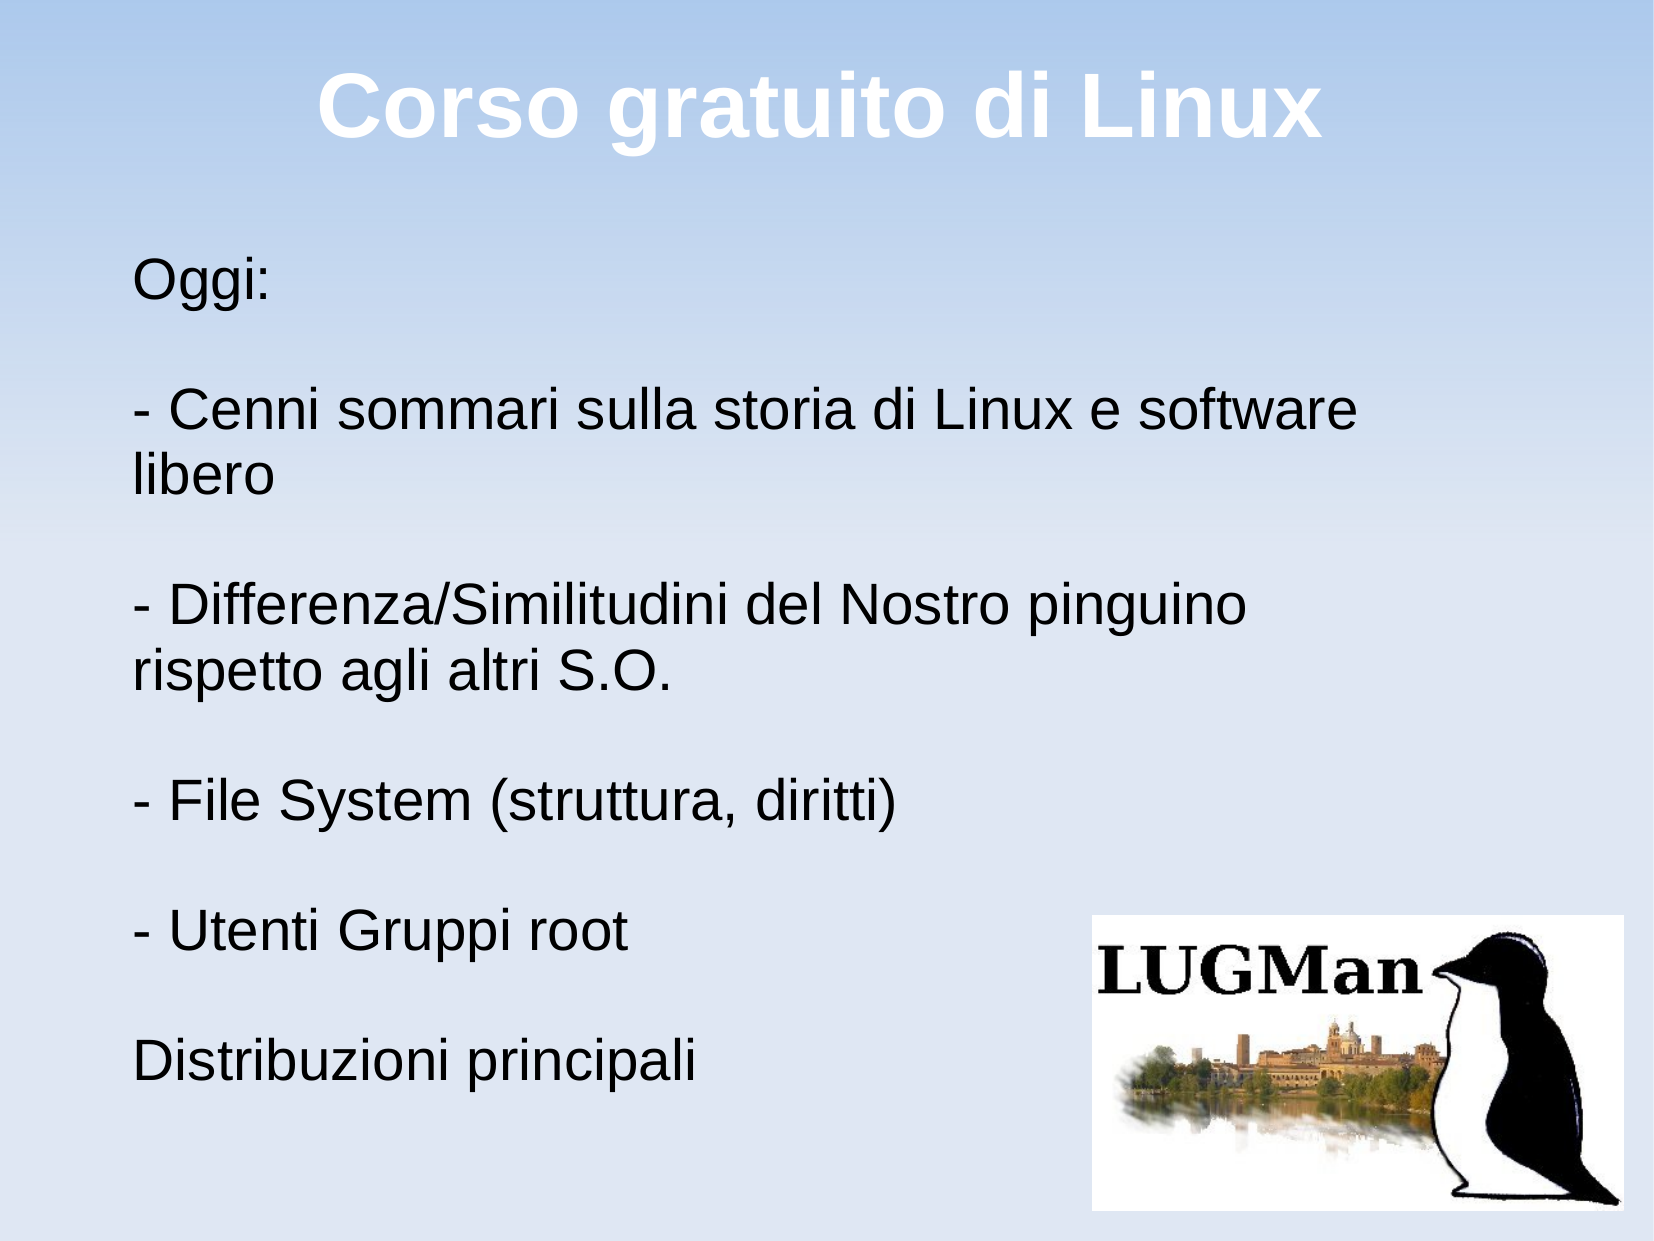

# Corso gratuito di Linux
Oggi:
- Cenni sommari sulla storia di Linux e software libero
- Differenza/Similitudini del Nostro pinguino rispetto agli altri S.O.
- File System (struttura, diritti)
- Utenti Gruppi root
Distribuzioni principali